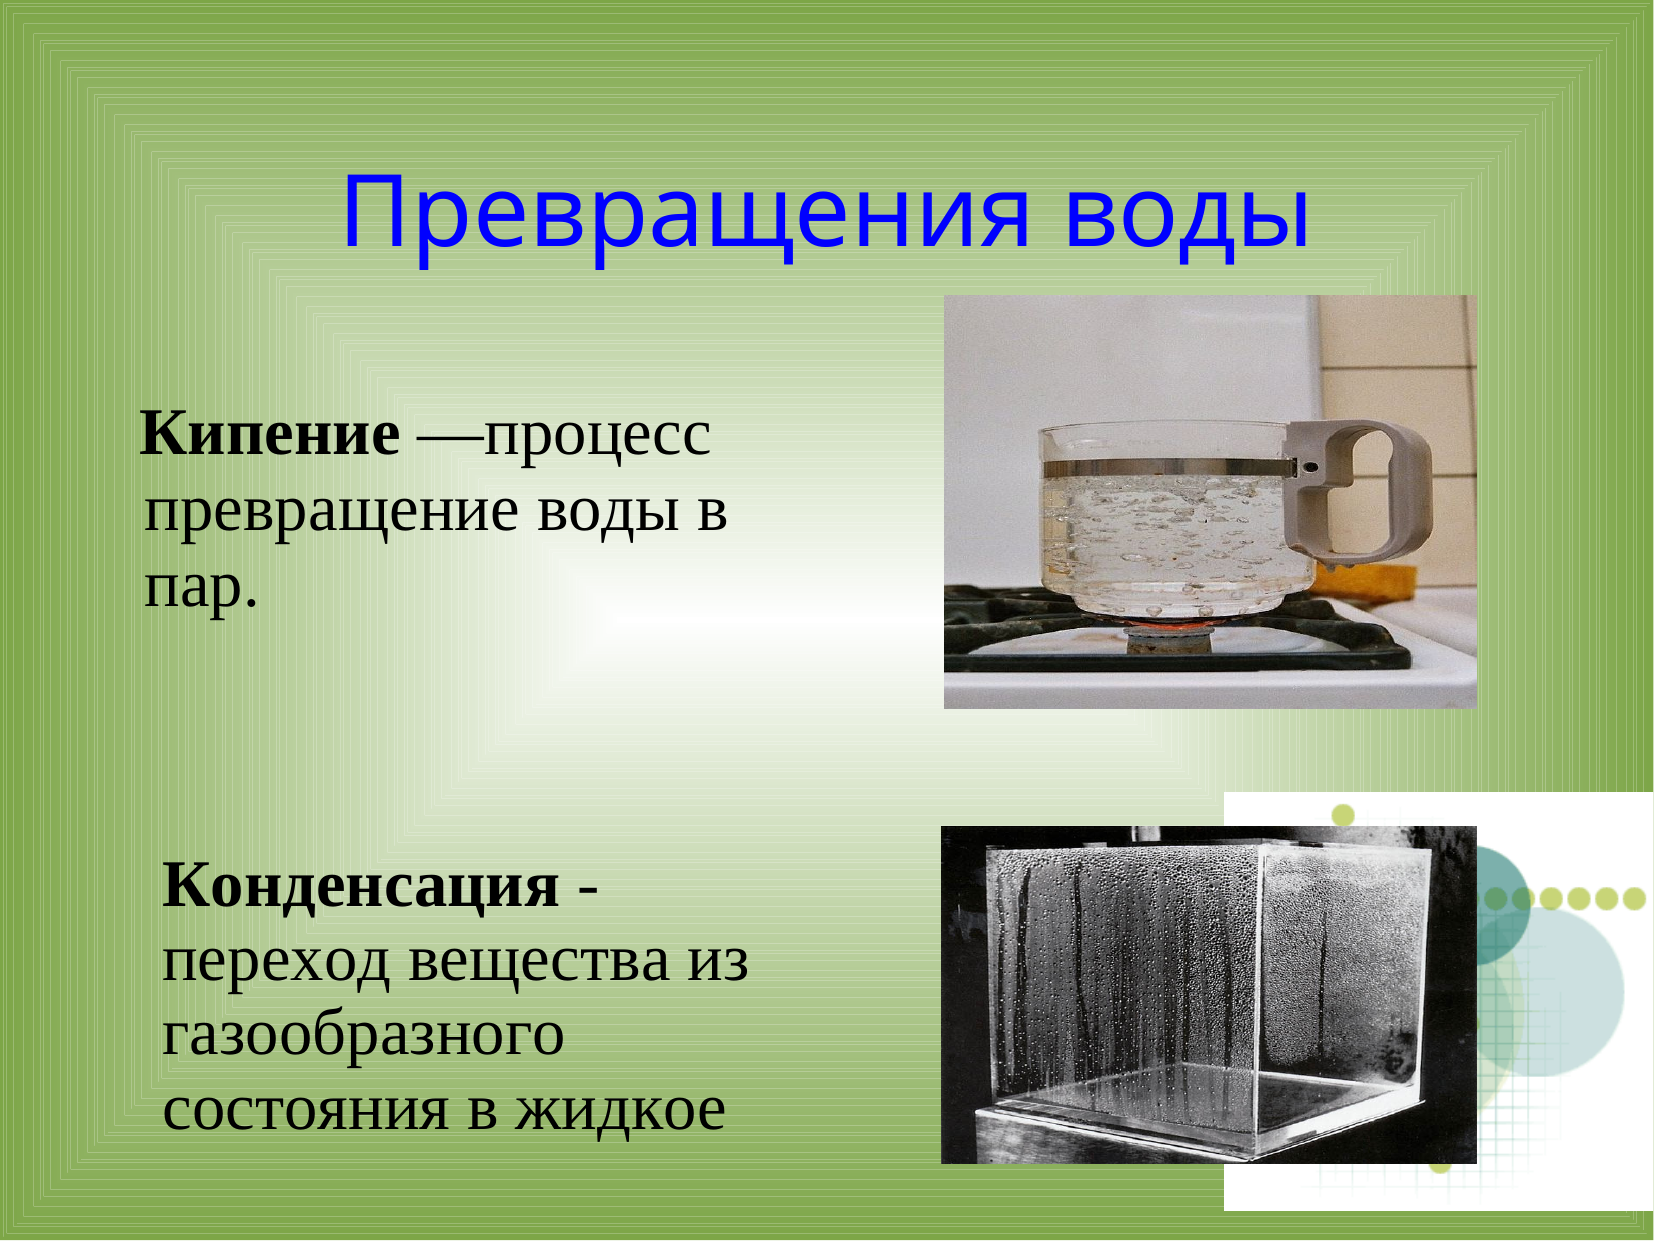

Превращения воды
 Кипение —процесс превращение воды в пар.
Конденсация - переход вещества из газообразного состояния в жидкое